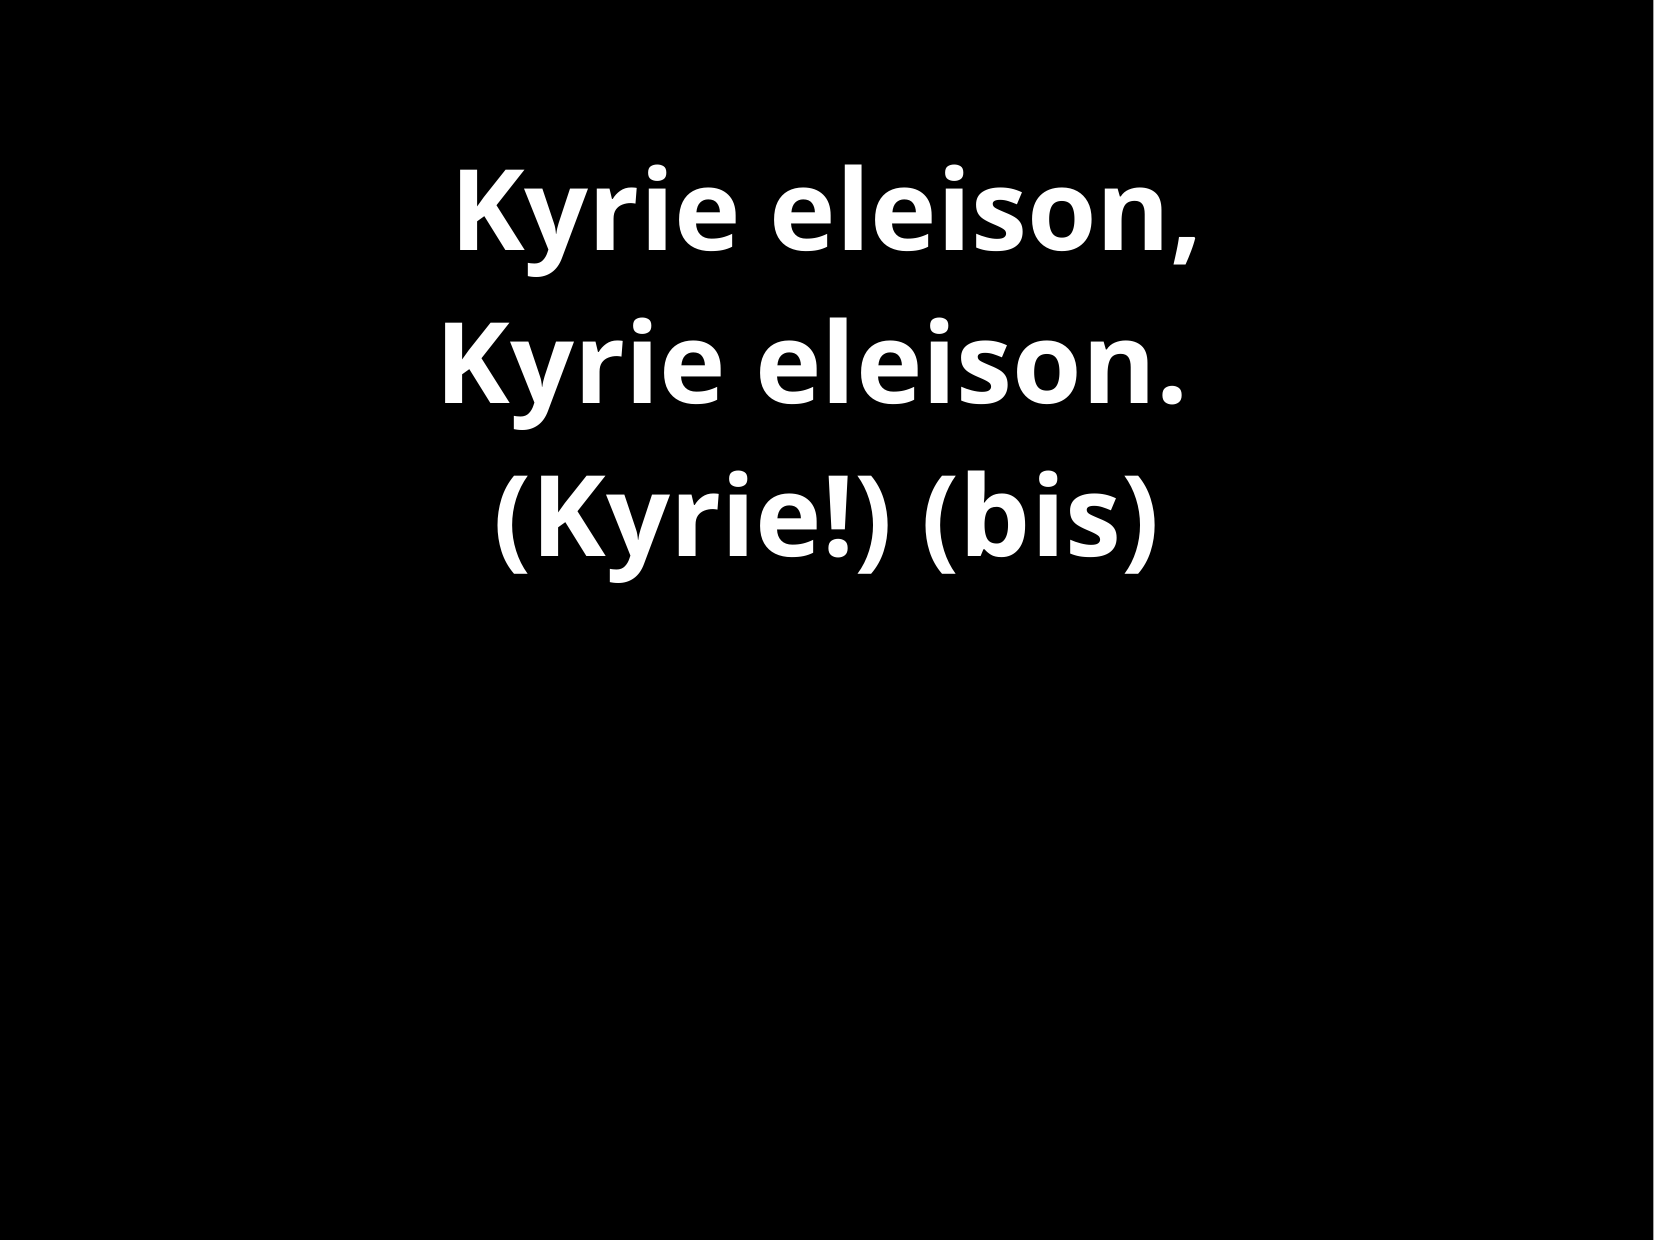

# Kyrie eleison,
Kyrie eleison.
(Kyrie!) (bis)